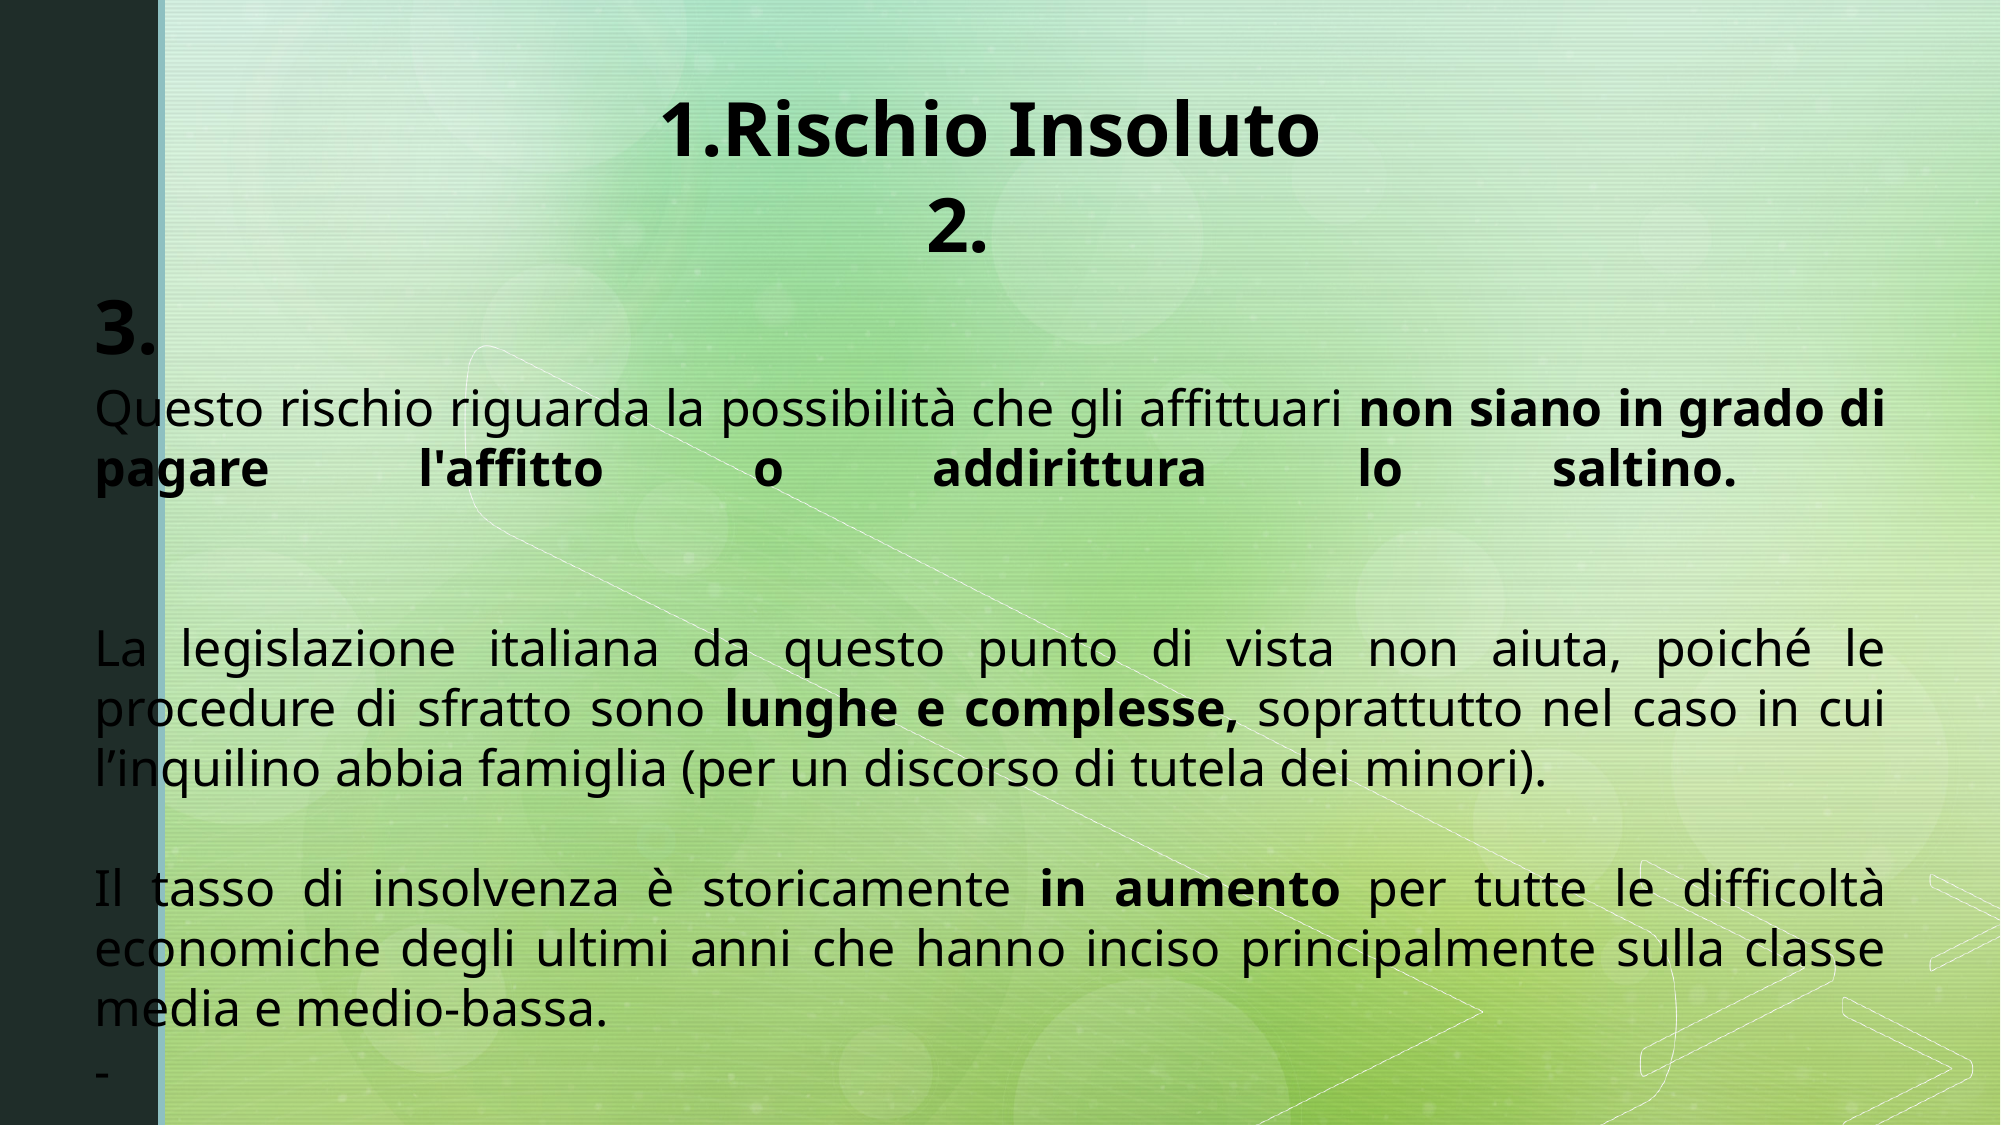

Rischio Insoluto
Questo rischio riguarda la possibilità che gli affittuari non siano in grado di pagare l'affitto o addirittura lo saltino.
La legislazione italiana da questo punto di vista non aiuta, poiché le procedure di sfratto sono lunghe e complesse, soprattutto nel caso in cui l’inquilino abbia famiglia (per un discorso di tutela dei minori).
Il tasso di insolvenza è storicamente in aumento per tutte le difficoltà economiche degli ultimi anni che hanno inciso principalmente sulla classe media e medio-bassa.